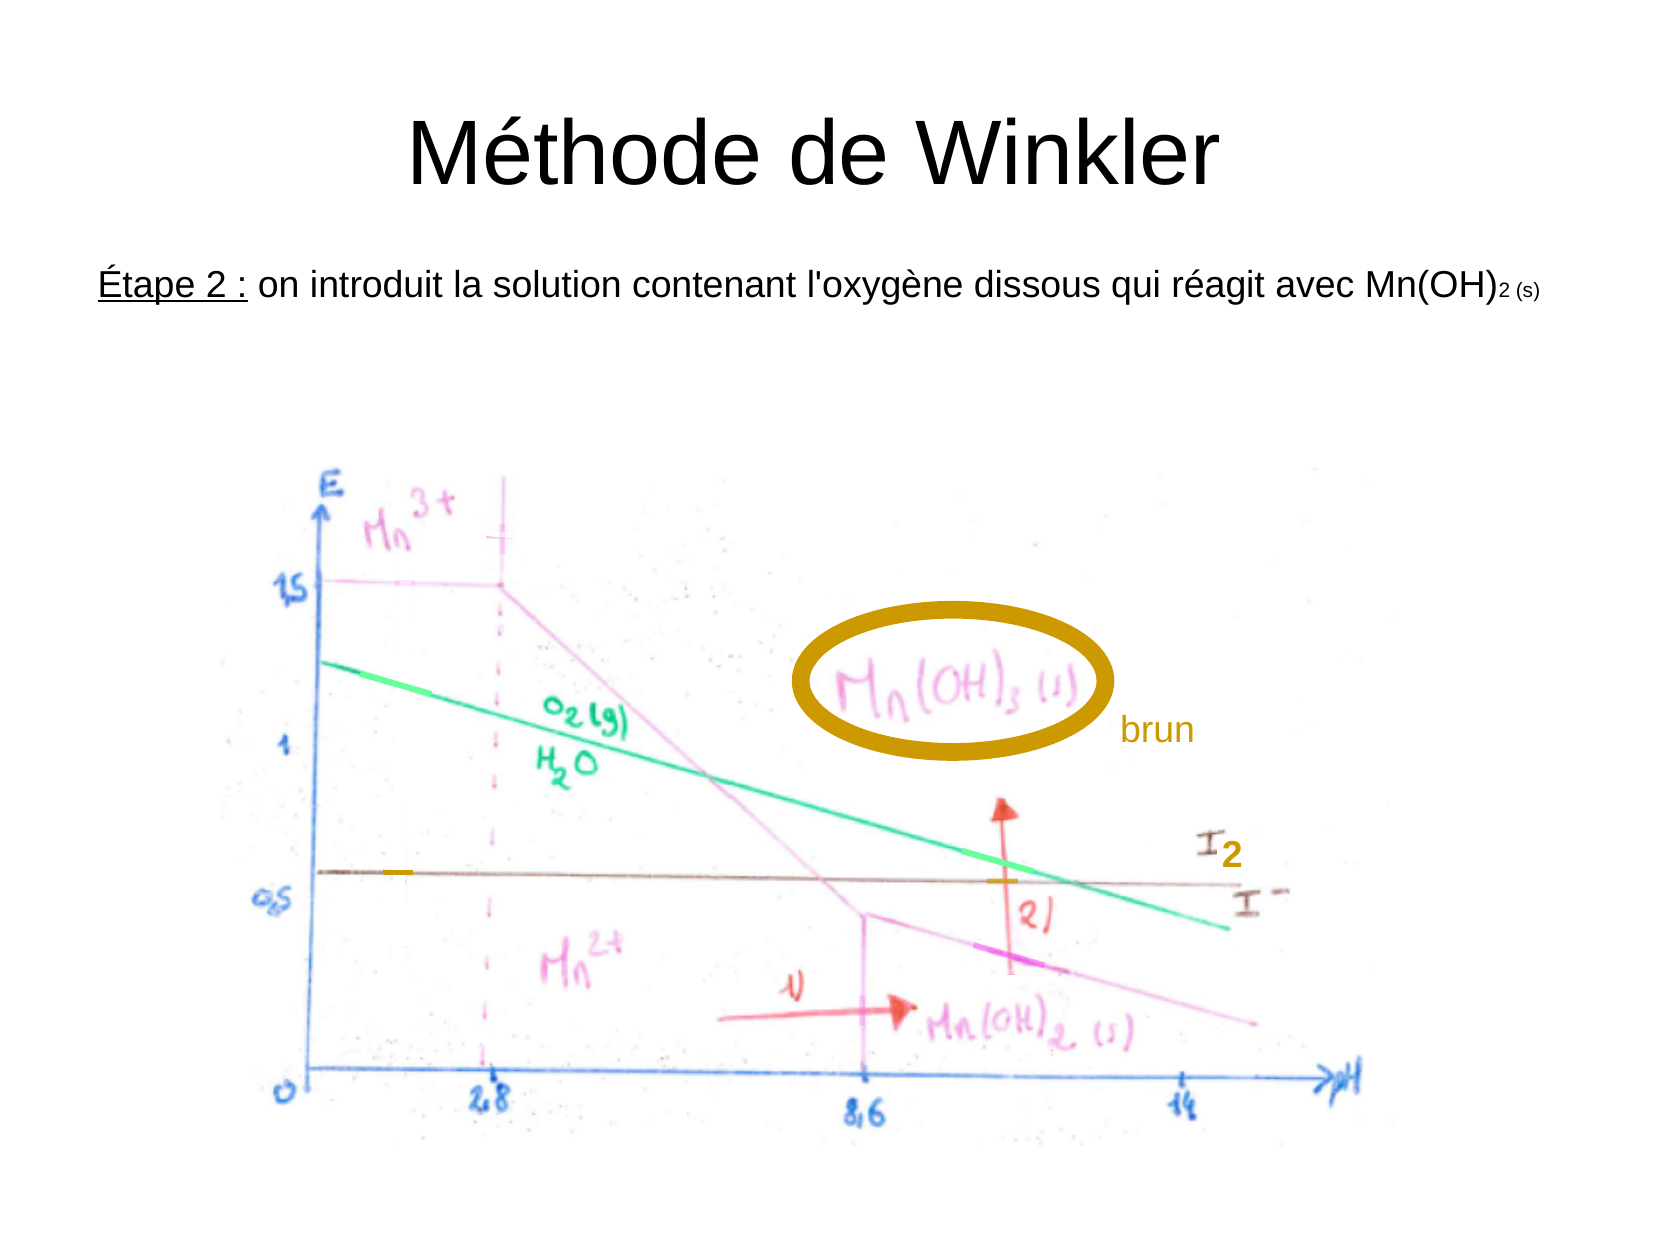

# Méthode de Winkler
Étape 2 : on introduit la solution contenant l'oxygène dissous qui réagit avec Mn(OH)2 (s)
brun
2